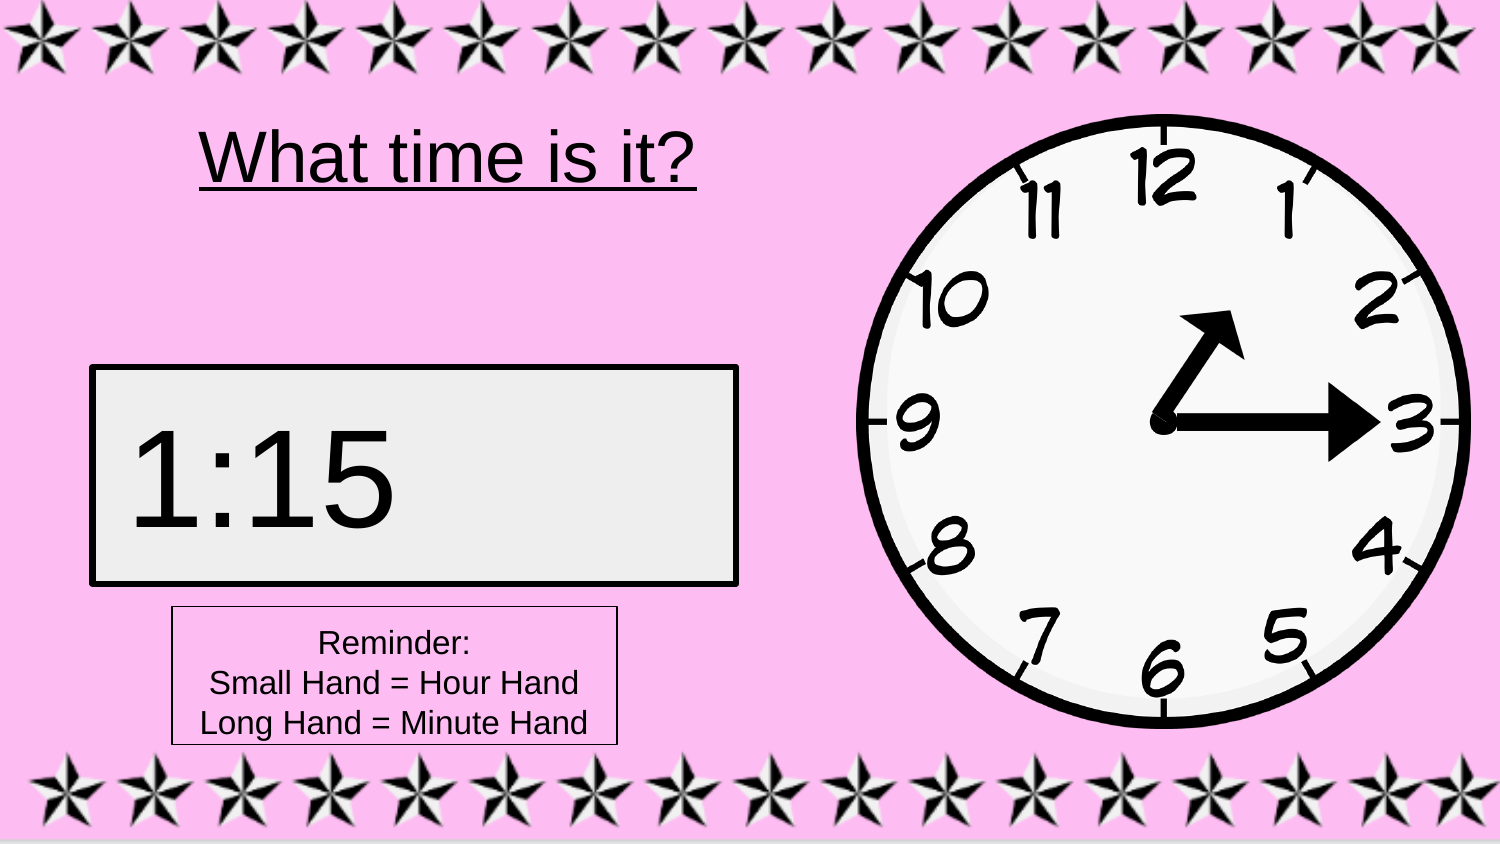

What time is it?
1:15
Reminder:
Small Hand = Hour Hand
Long Hand = Minute Hand